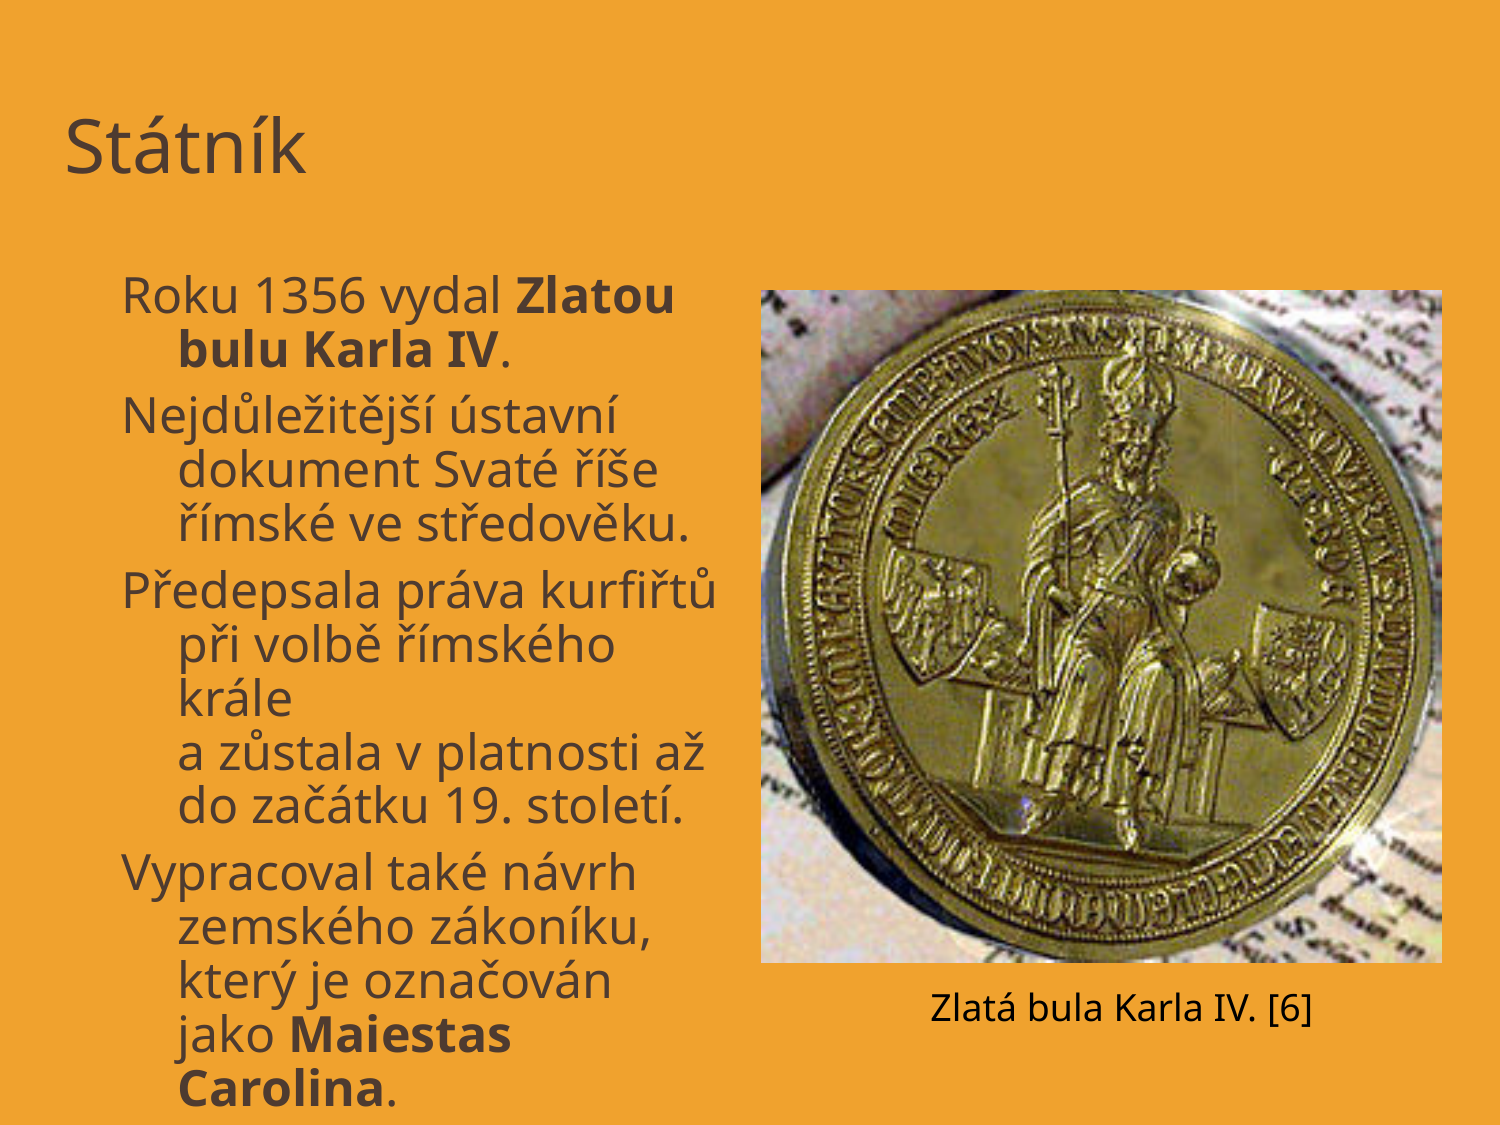

# Státník
Roku 1356 vydal Zlatou bulu Karla IV.
Nejdůležitější ústavní dokument Svaté říše římské ve středověku.
Předepsala práva kurfiřtů při volbě římského krále
a zůstala v platnosti až do začátku 19. století.
Vypracoval také návrh zemského zákoníku, který je označován jako Maiestas Carolina.
Zlatá bula Karla IV. [6]